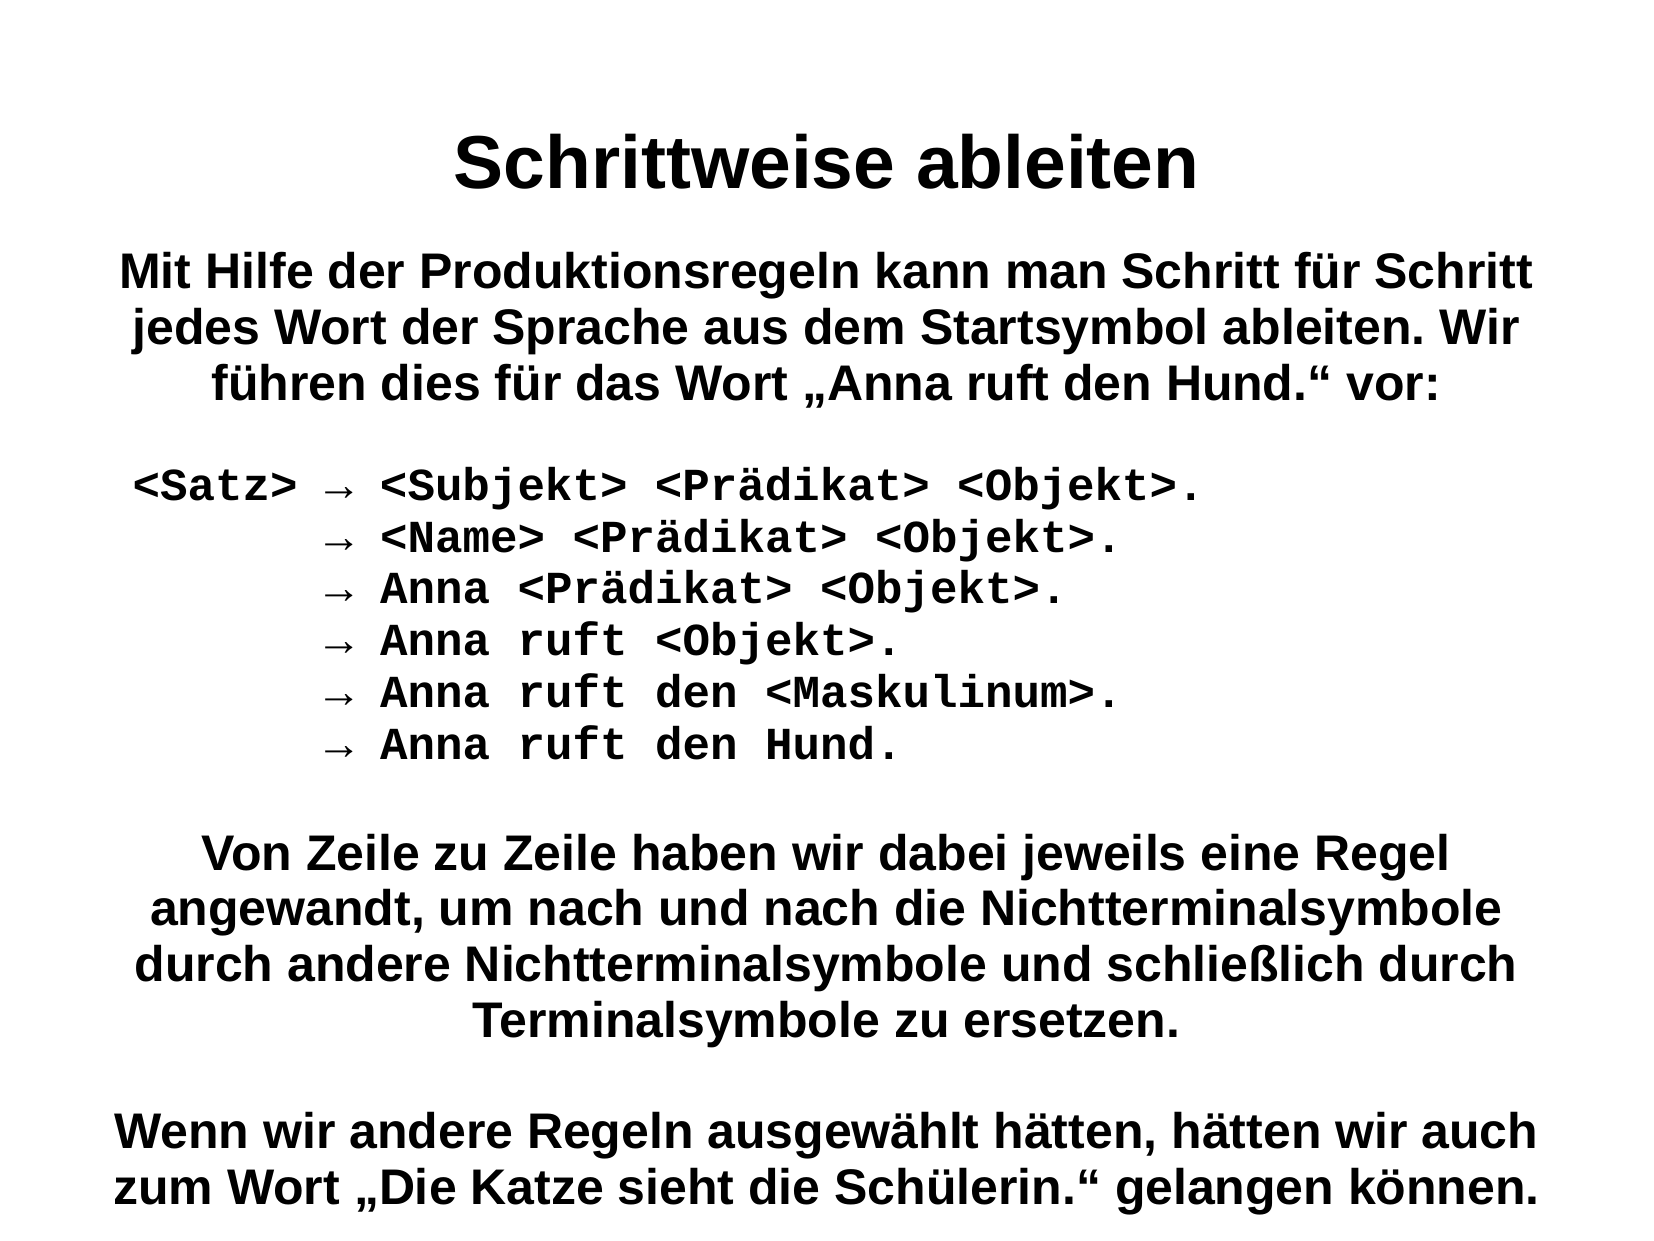

# Schrittweise ableiten
Mit Hilfe der Produktionsregeln kann man Schritt für Schritt jedes Wort der Sprache aus dem Startsymbol ableiten. Wir führen dies für das Wort „Anna ruft den Hund.“ vor:
<Satz> → <Subjekt> <Prädikat> <Objekt>.
 → <Name> <Prädikat> <Objekt>.
 → Anna <Prädikat> <Objekt>.
 → Anna ruft <Objekt>.
 → Anna ruft den <Maskulinum>.
 → Anna ruft den Hund.
Von Zeile zu Zeile haben wir dabei jeweils eine Regel angewandt, um nach und nach die Nichtterminalsymbole durch andere Nichtterminalsymbole und schließlich durch Terminalsymbole zu ersetzen.
Wenn wir andere Regeln ausgewählt hätten, hätten wir auch zum Wort „Die Katze sieht die Schülerin.“ gelangen können.